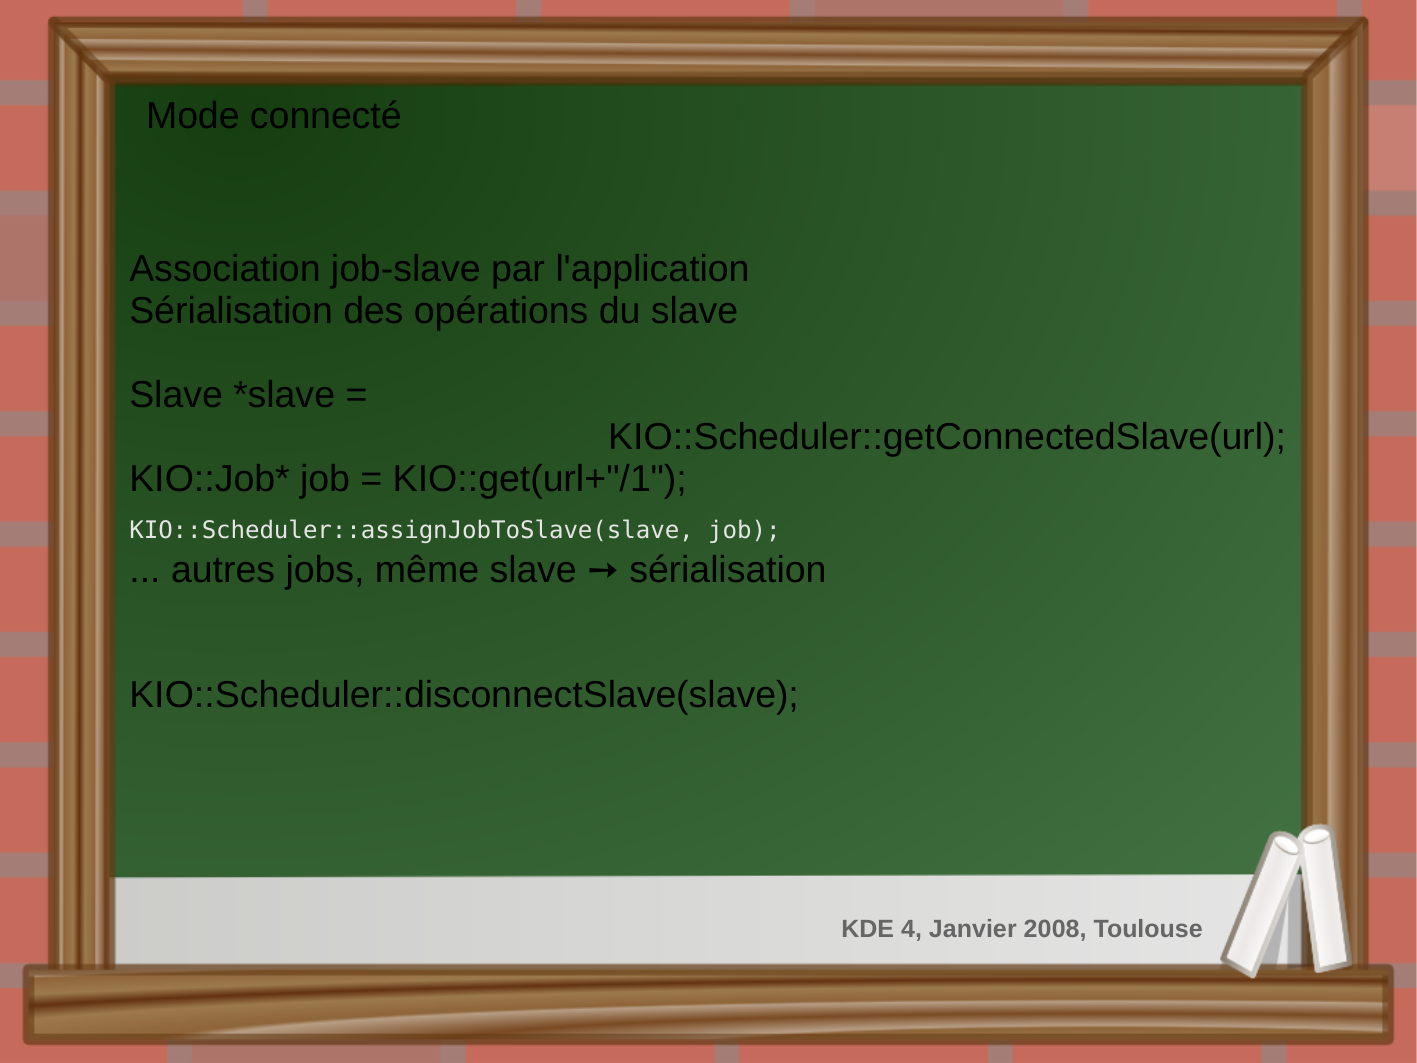

Mode connecté
Association job-slave par l'application
Sérialisation des opérations du slave
Slave *slave =
 KIO::Scheduler::getConnectedSlave(url);
KIO::Job* job = KIO::get(url+"/1");
KIO::Scheduler::assignJobToSlave(slave, job);
... autres jobs, même slave ➙ sérialisation
KIO::Scheduler::disconnectSlave(slave);